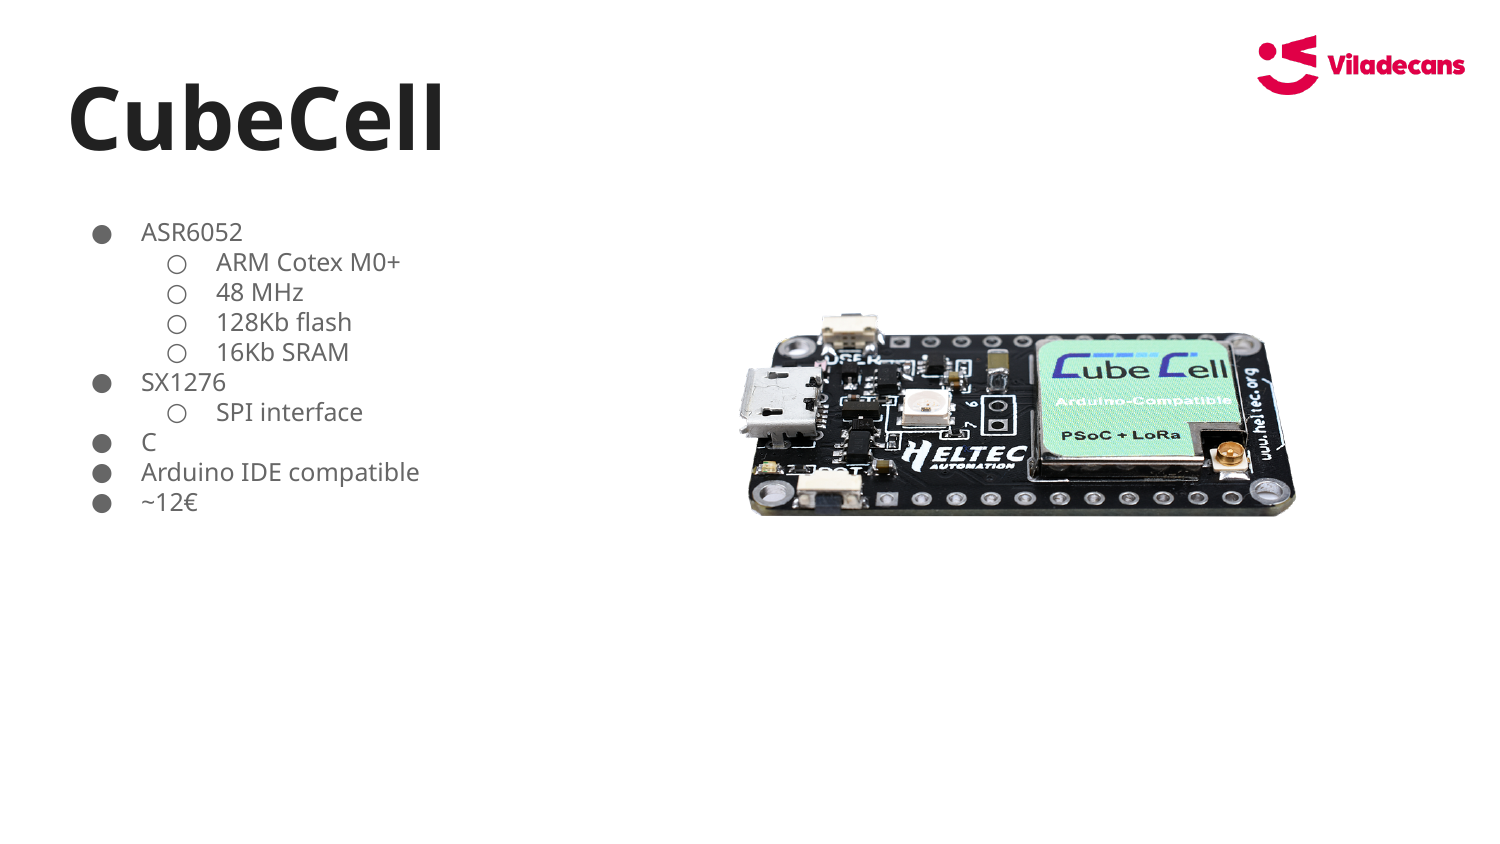

# CubeCell
ASR6052
ARM Cotex M0+
48 MHz
128Kb flash
16Kb SRAM
SX1276
SPI interface
C
Arduino IDE compatible
~12€